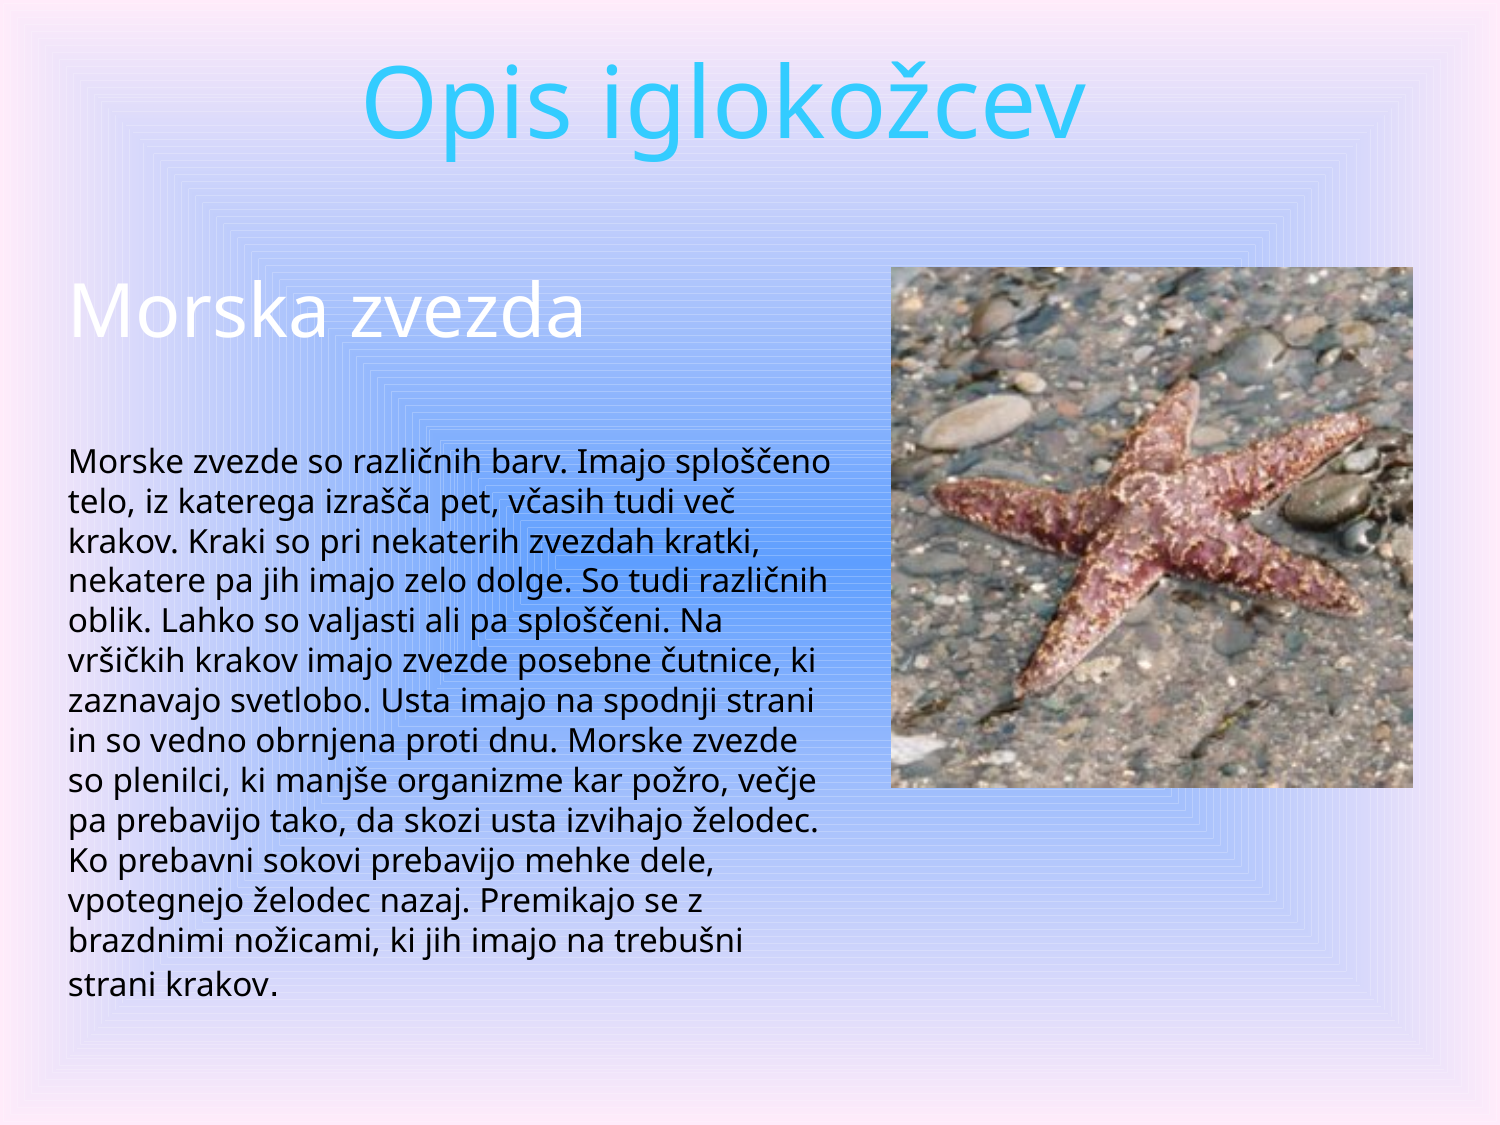

Opis iglokožcev
Morska zvezda
Morske zvezde so različnih barv. Imajo sploščeno telo, iz katerega izrašča pet, včasih tudi več krakov. Kraki so pri nekaterih zvezdah kratki, nekatere pa jih imajo zelo dolge. So tudi različnih oblik. Lahko so valjasti ali pa sploščeni. Na vršičkih krakov imajo zvezde posebne čutnice, ki zaznavajo svetlobo. Usta imajo na spodnji strani in so vedno obrnjena proti dnu. Morske zvezde so plenilci, ki manjše organizme kar požro, večje pa prebavijo tako, da skozi usta izvihajo želodec. Ko prebavni sokovi prebavijo mehke dele, vpotegnejo želodec nazaj. Premikajo se z brazdnimi nožicami, ki jih imajo na trebušni strani krakov.